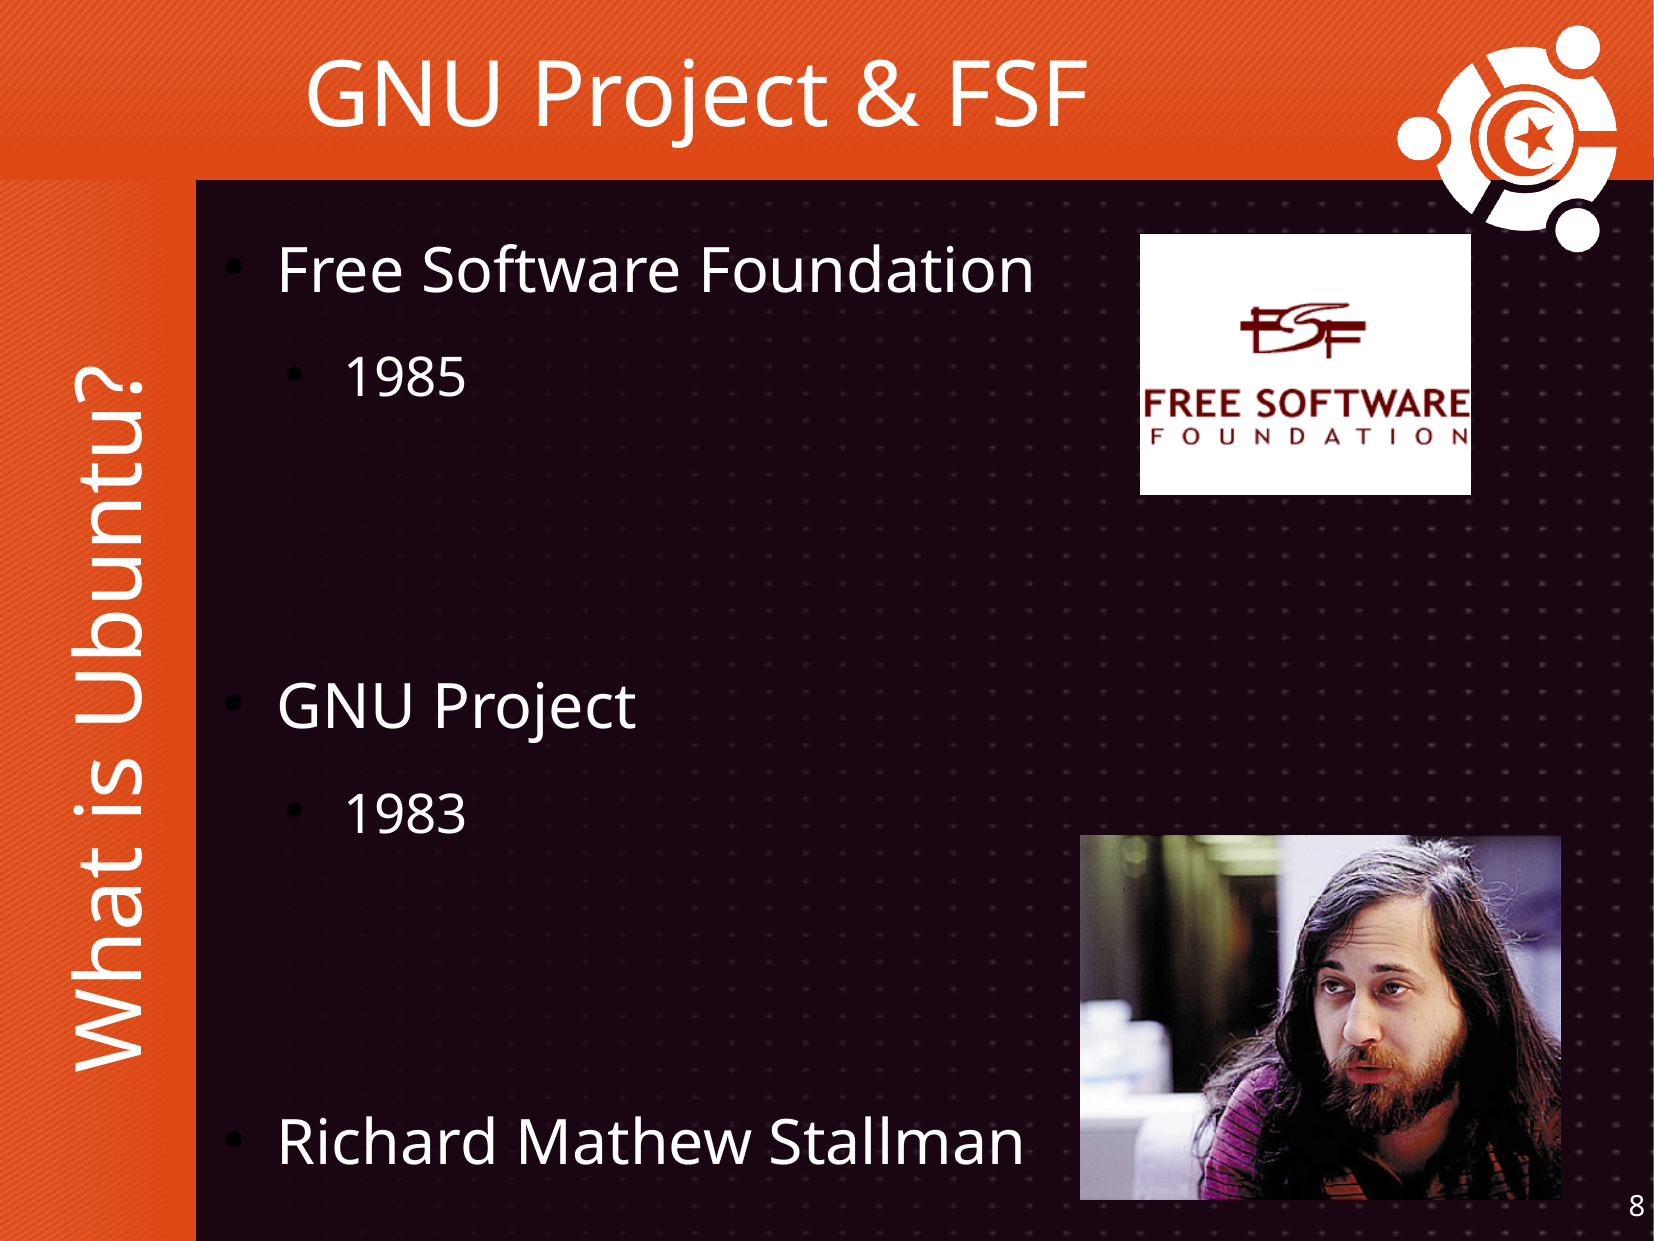

# GNU Project & FSF
Free Software Foundation
1985
GNU Project
1983
Richard Mathew Stallman
What is Ubuntu?
8